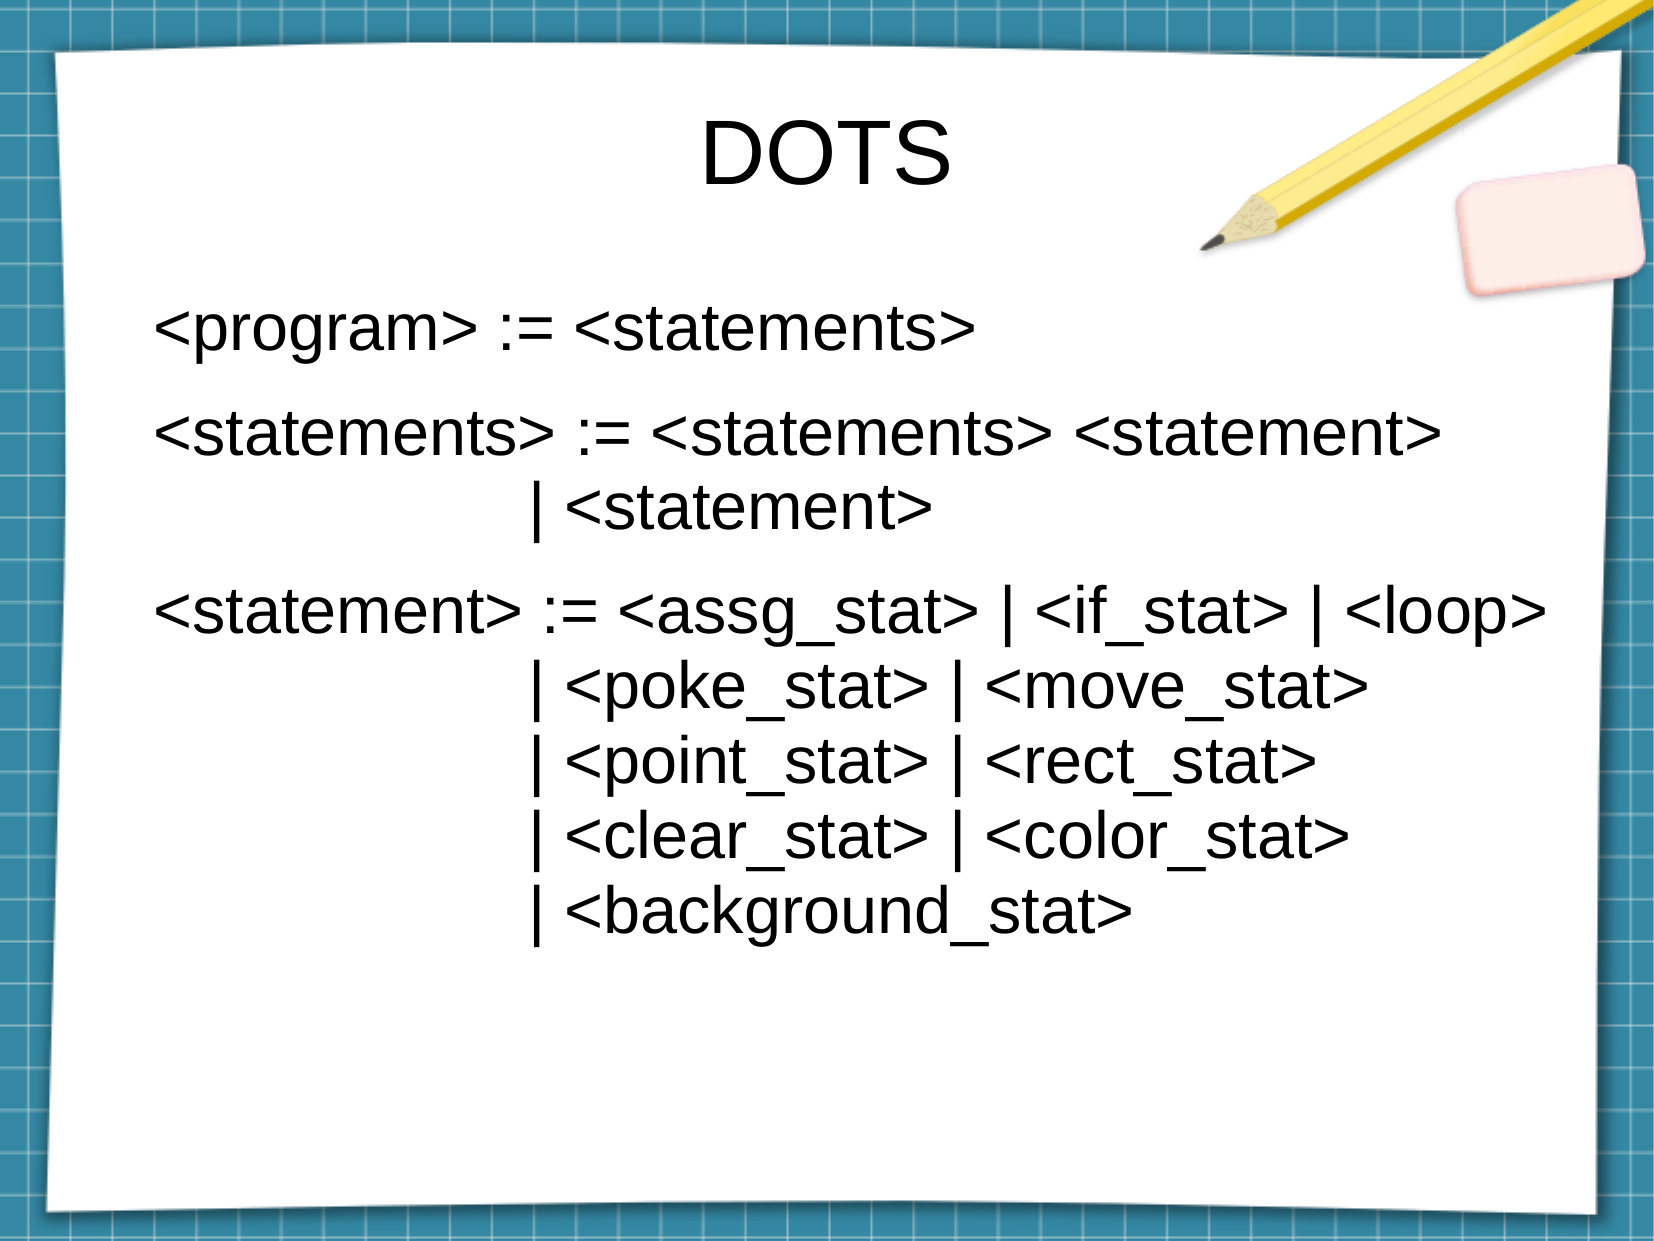

# DOTS
<program> := <statements>
<statements> := <statements> <statement>
					| <statement>
<statement> := <assg_stat> | <if_stat> | <loop>
 					| <poke_stat> | <move_stat>
					| <point_stat> | <rect_stat>
					| <clear_stat> | <color_stat>
					| <background_stat>